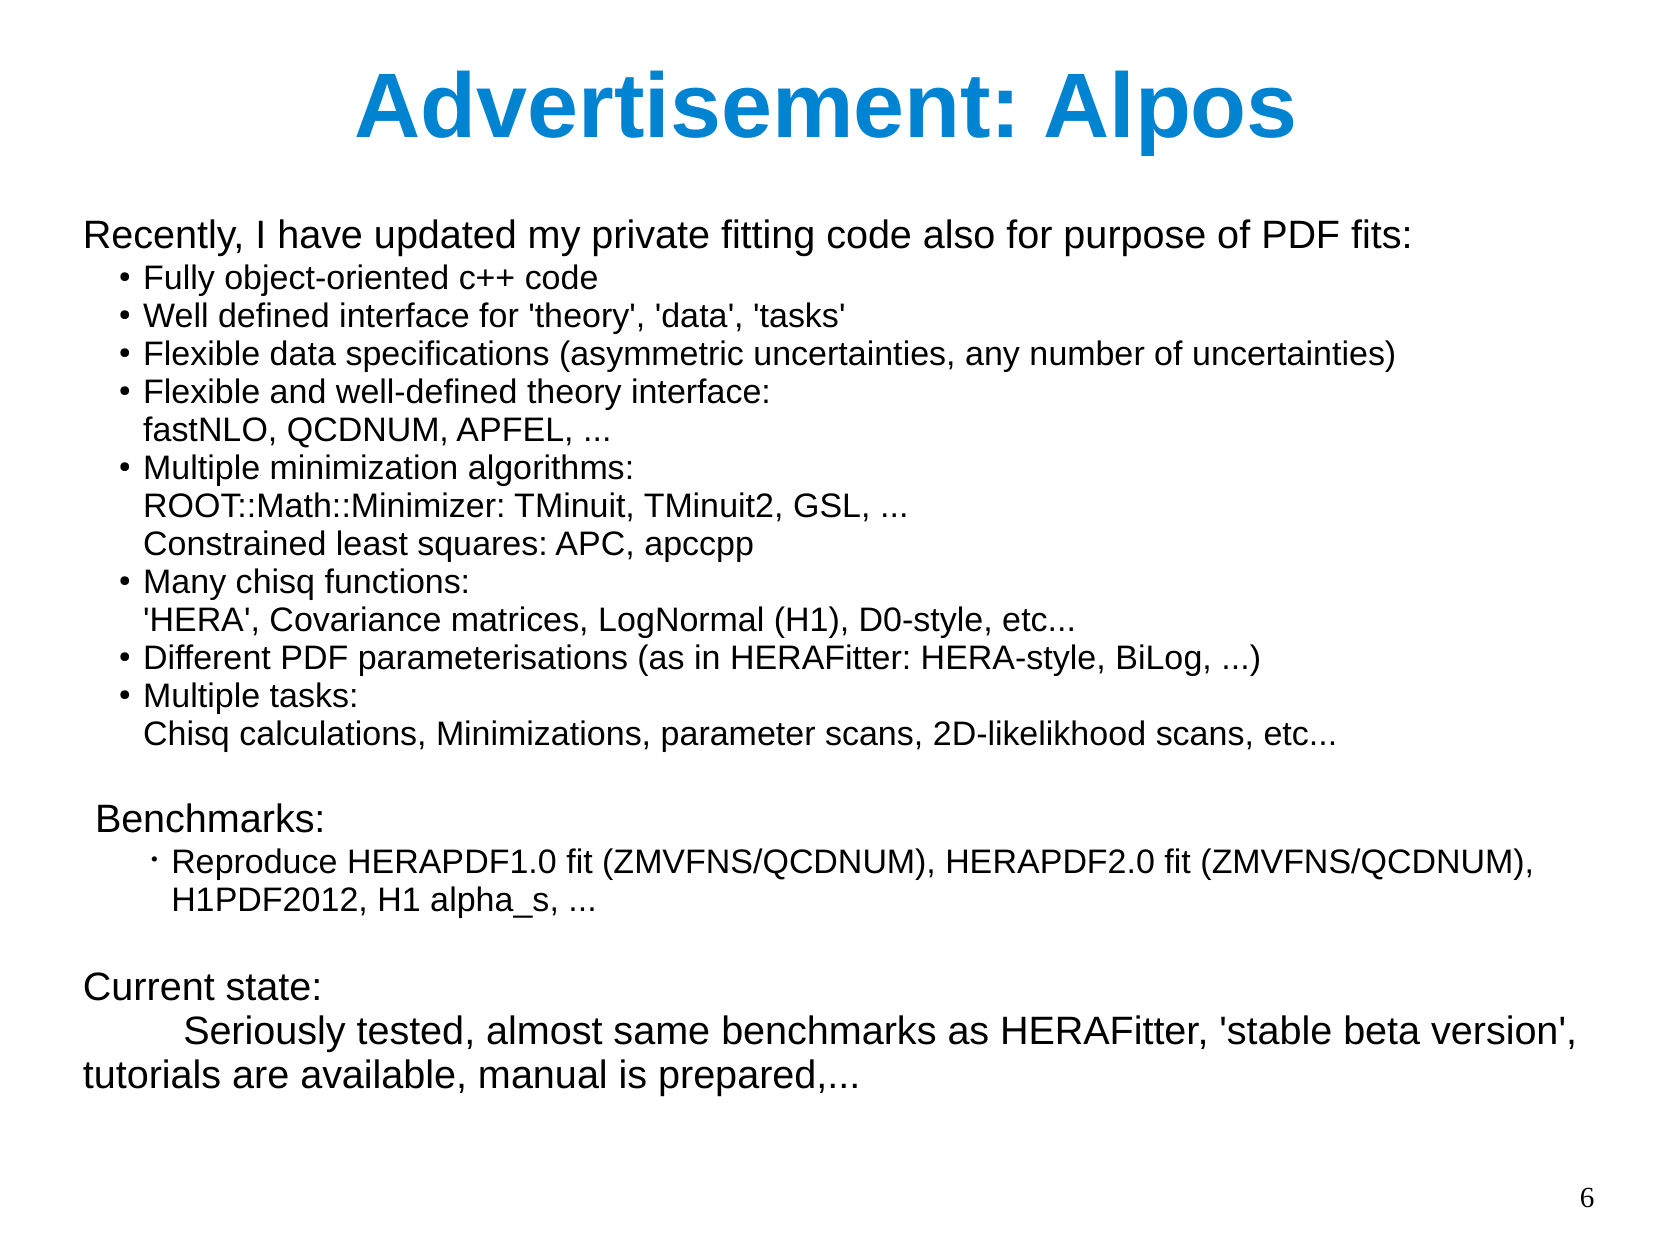

# Advertisement: Alpos
Recently, I have updated my private fitting code also for purpose of PDF fits:
Fully object-oriented c++ code
Well defined interface for 'theory', 'data', 'tasks'
Flexible data specifications (asymmetric uncertainties, any number of uncertainties)
Flexible and well-defined theory interface:
fastNLO, QCDNUM, APFEL, ...
Multiple minimization algorithms:
ROOT::Math::Minimizer: TMinuit, TMinuit2, GSL, ...
Constrained least squares: APC, apccpp
Many chisq functions:
'HERA', Covariance matrices, LogNormal (H1), D0-style, etc...
Different PDF parameterisations (as in HERAFitter: HERA-style, BiLog, ...)
Multiple tasks:
Chisq calculations, Minimizations, parameter scans, 2D-likelikhood scans, etc...
Benchmarks:
Reproduce HERAPDF1.0 fit (ZMVFNS/QCDNUM), HERAPDF2.0 fit (ZMVFNS/QCDNUM), H1PDF2012, H1 alpha_s, ...
Current state:
		Seriously tested, almost same benchmarks as HERAFitter, 'stable beta version', tutorials are available, manual is prepared,...
6